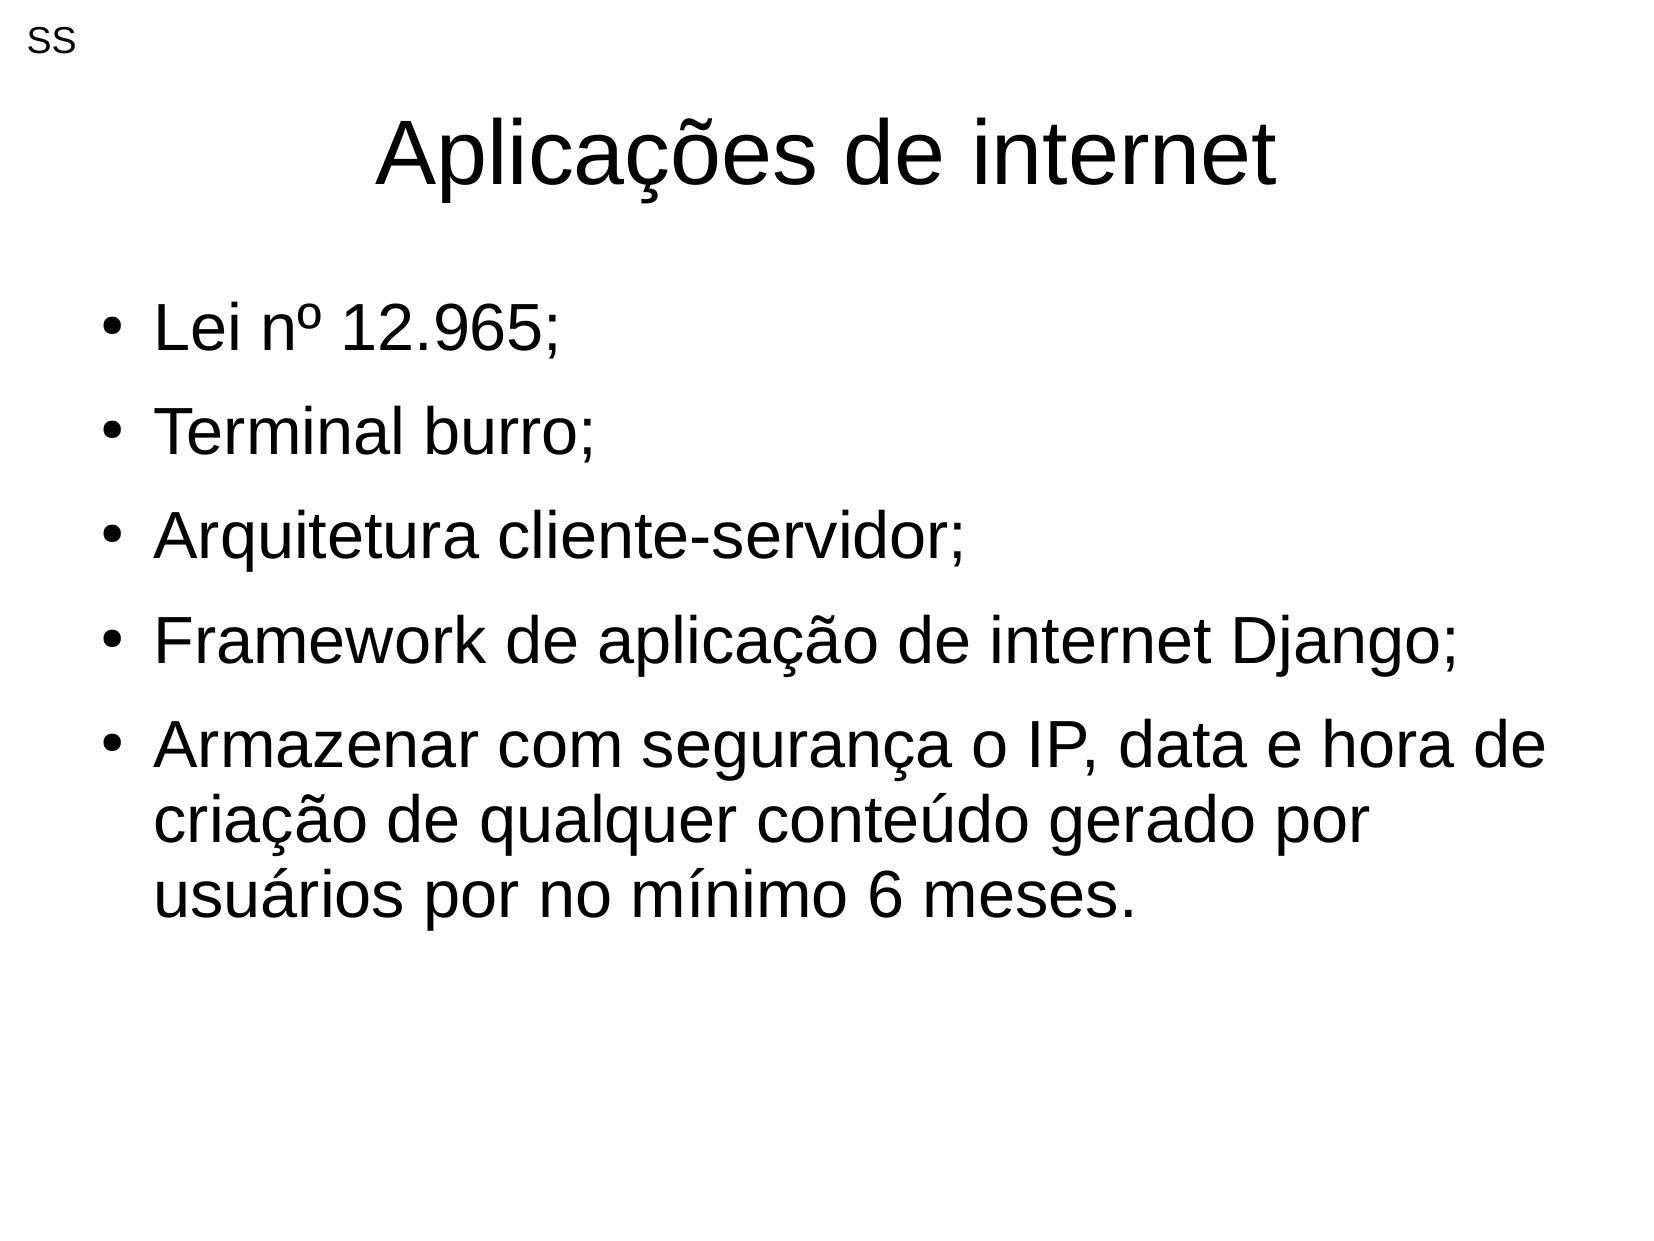

SS
# Aplicações de internet
Lei nº 12.965;
Terminal burro;
Arquitetura cliente-servidor;
Framework de aplicação de internet Django;
Armazenar com segurança o IP, data e hora de criação de qualquer conteúdo gerado por usuários por no mínimo 6 meses.